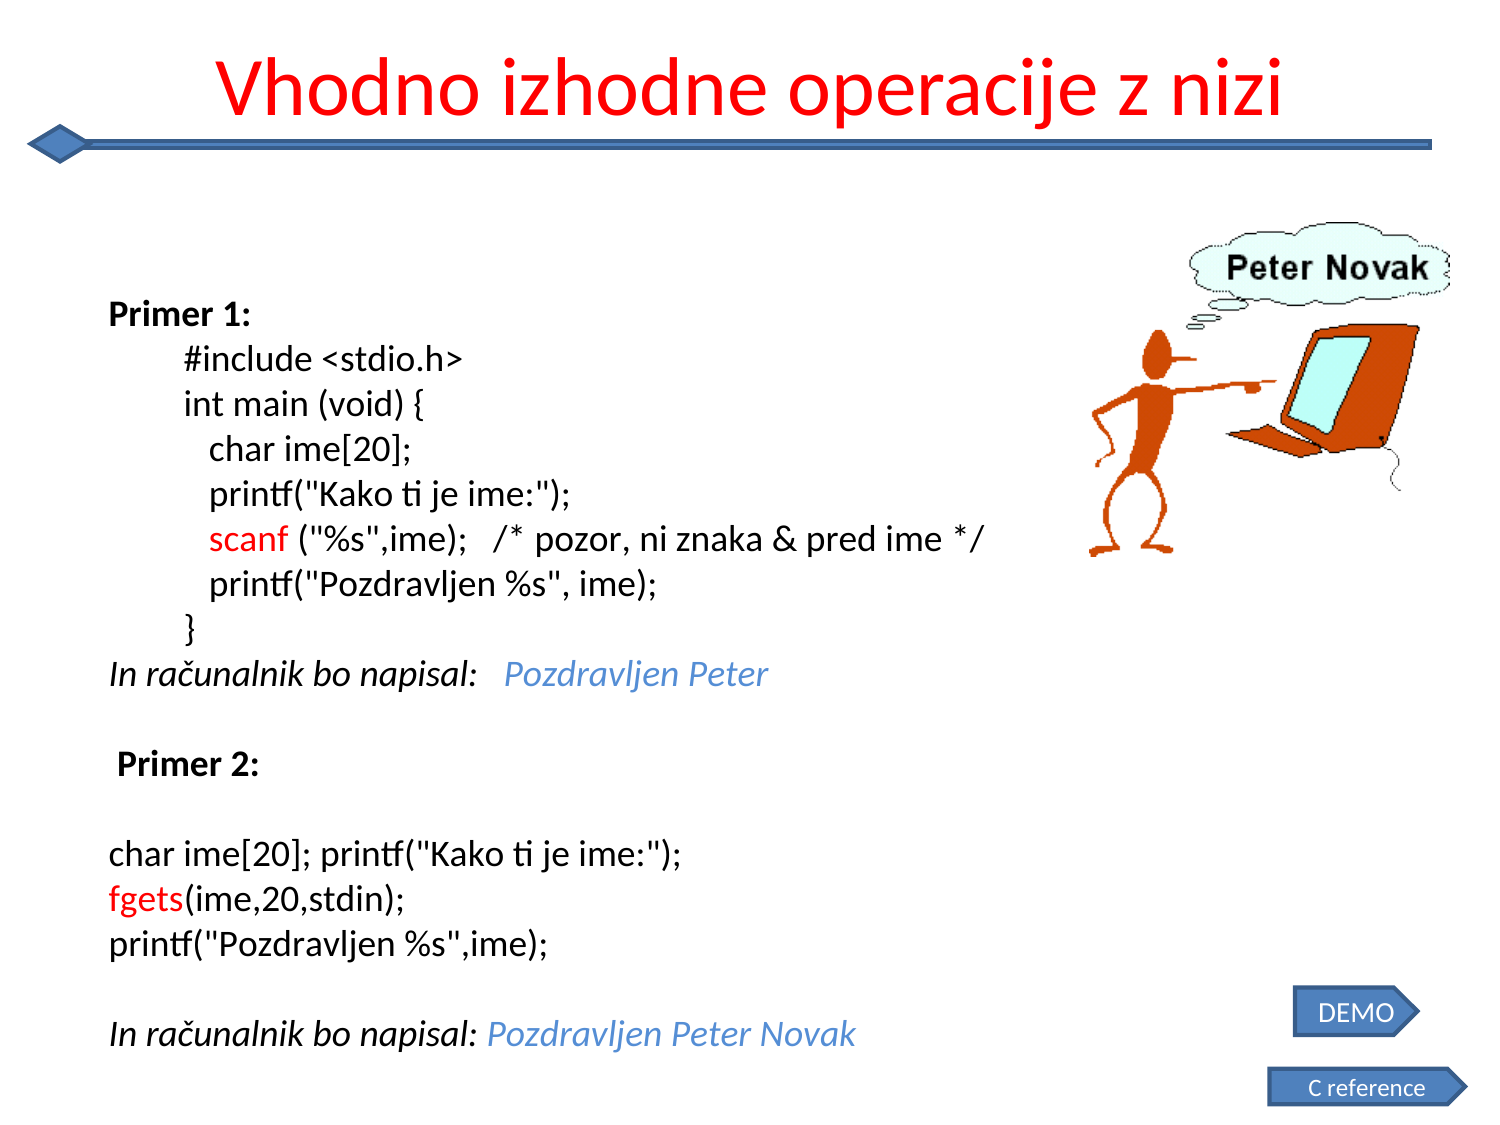

# Vhodno izhodne operacije z nizi
Primer 1:
#include <stdio.h>
int main (void) {
 char ime[20];
 printf("Kako ti je ime:");
 scanf ("%s",ime); /* pozor, ni znaka & pred ime */
 printf("Pozdravljen %s", ime);
}
In računalnik bo napisal:   Pozdravljen Peter
 Primer 2:
char ime[20]; printf("Kako ti je ime:");
fgets(ime,20,stdin);
printf("Pozdravljen %s",ime);
In računalnik bo napisal: Pozdravljen Peter Novak
DEMO
C reference